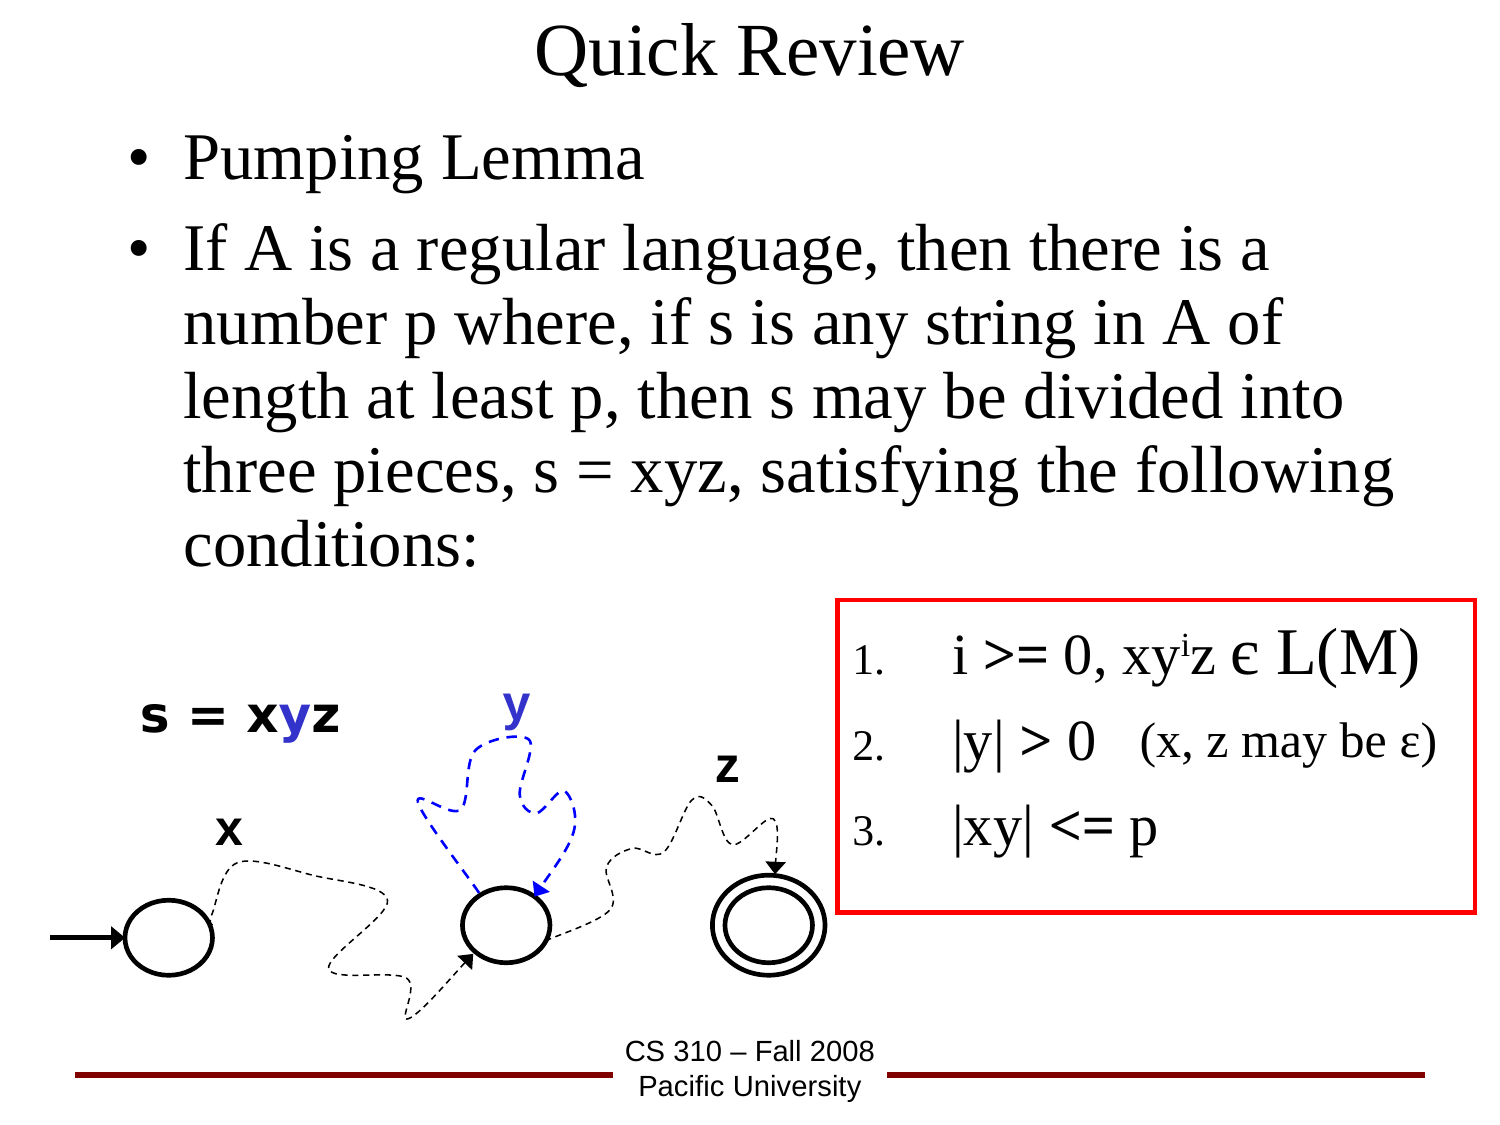

# Quick Review
Pumping Lemma
If A is a regular language, then there is a number p where, if s is any string in A of length at least p, then s may be divided into three pieces, s = xyz, satisfying the following conditions:
i >= 0, xyiz є L(M)
|y| > 0
|xy| <= p
y
z
x
s = xyz
(x, z may be ε)